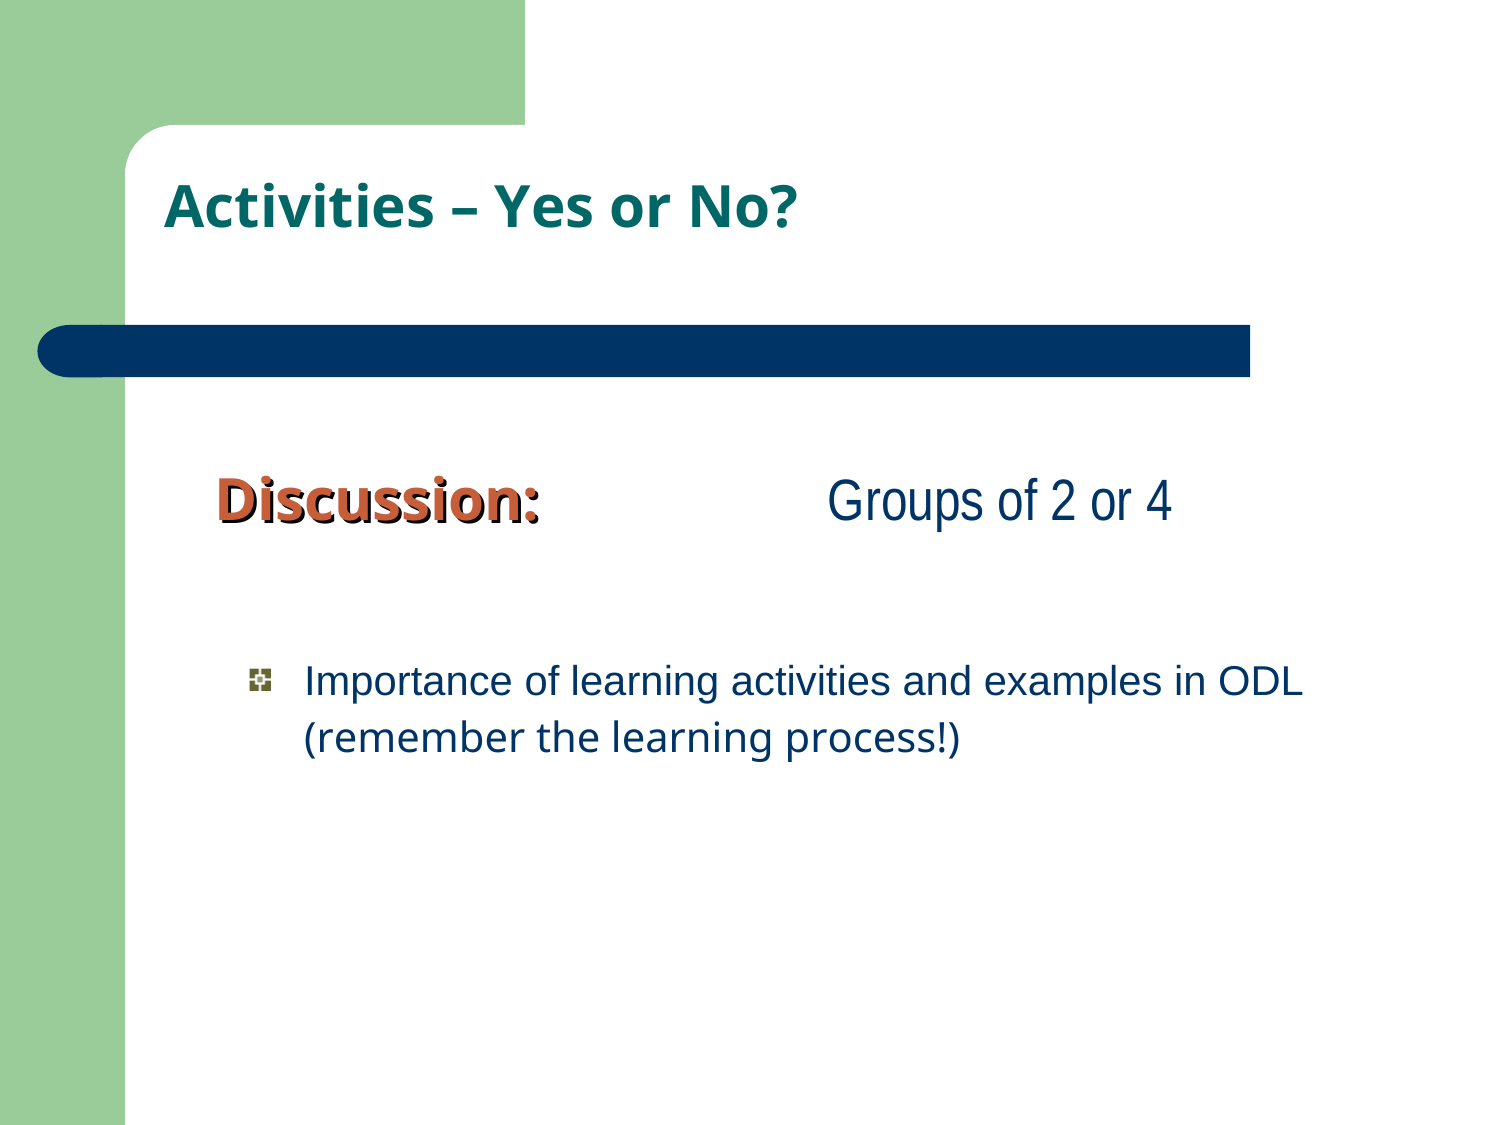

# Activities – Yes or No?
Discussion:		 Groups of 2 or 4
Importance of learning activities and examples in ODL (remember the learning process!)